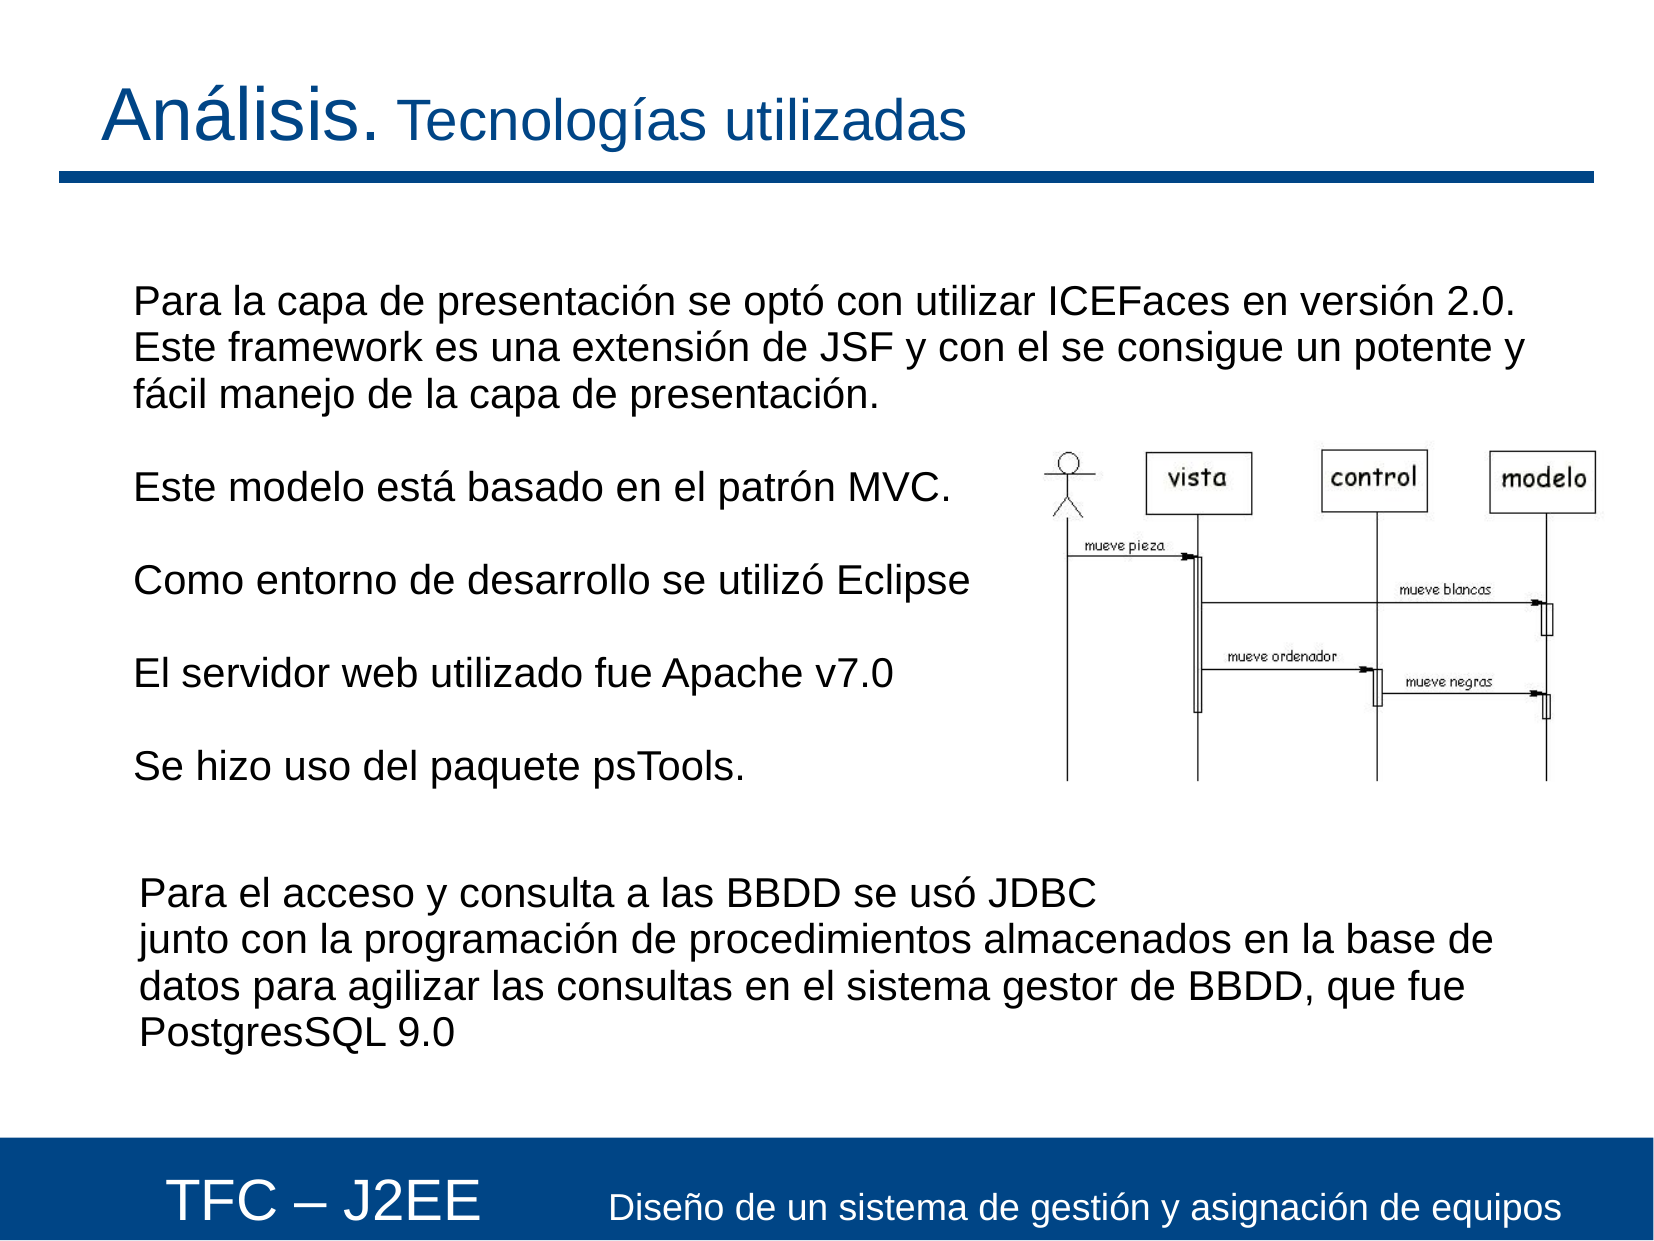

Análisis. Tecnologías utilizadas
Para la capa de presentación se optó con utilizar ICEFaces en versión 2.0. Este framework es una extensión de JSF y con el se consigue un potente y fácil manejo de la capa de presentación.
Este modelo está basado en el patrón MVC.
Como entorno de desarrollo se utilizó Eclipse
El servidor web utilizado fue Apache v7.0
Se hizo uso del paquete psTools.
Para el acceso y consulta a las BBDD se usó JDBC
junto con la programación de procedimientos almacenados en la base de datos para agilizar las consultas en el sistema gestor de BBDD, que fue PostgresSQL 9.0
# TFC – J2EE		Diseño de un sistema de gestión y asignación de equipos